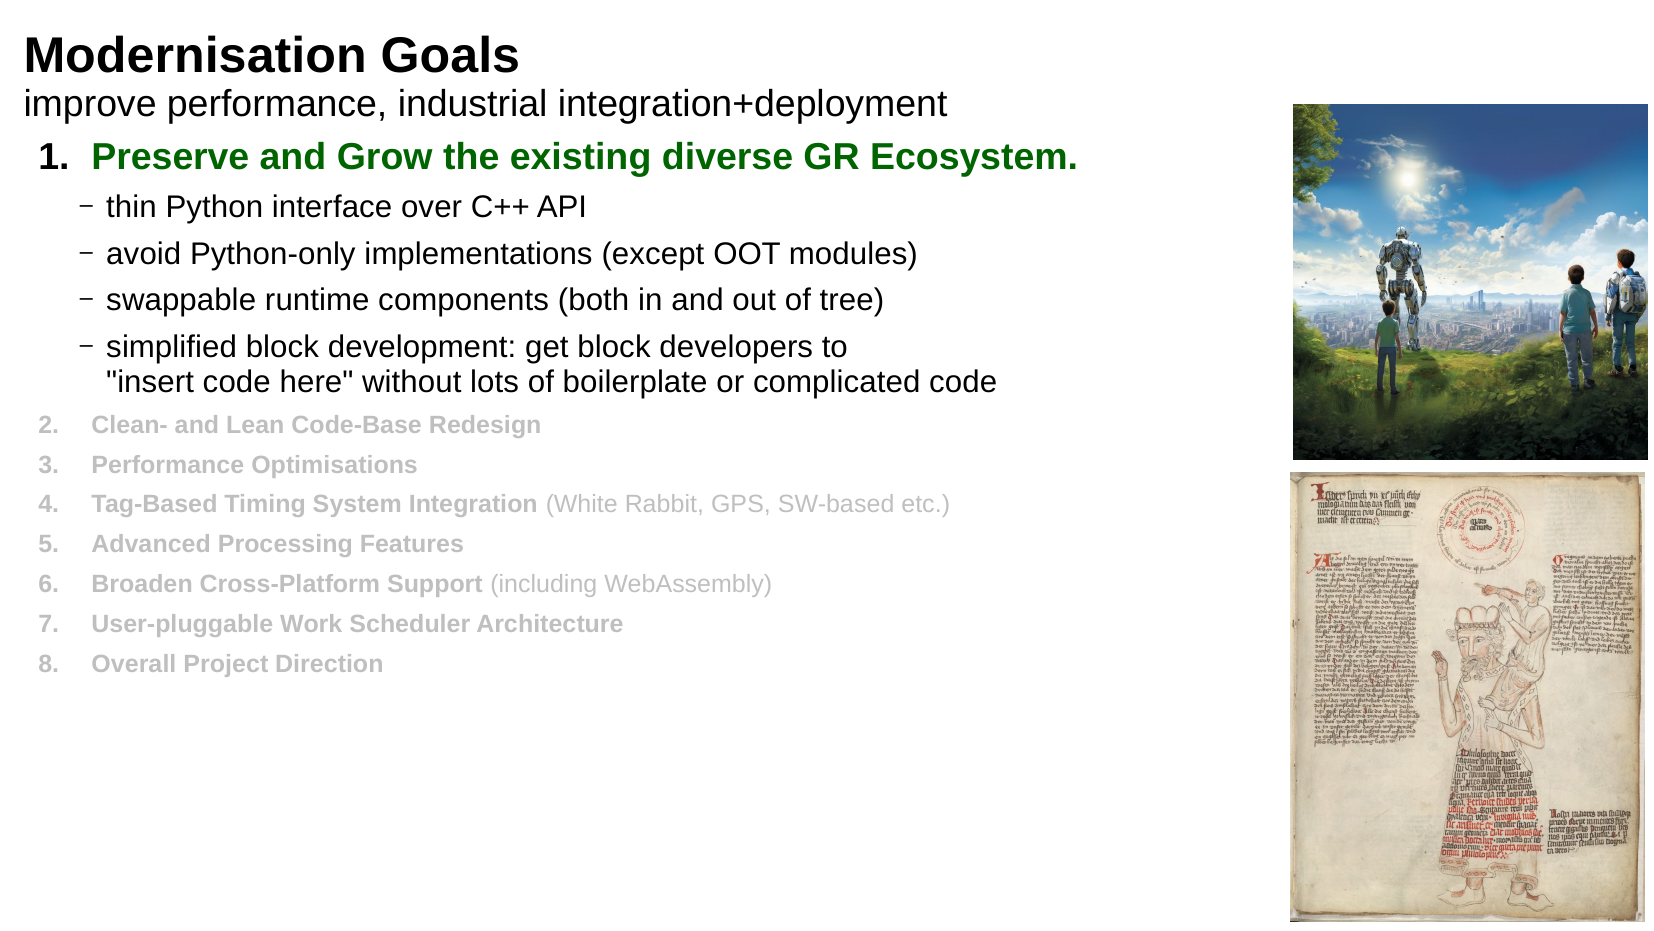

# Modernisation Goals improve performance, industrial integration+deployment
Preserve and Grow the existing diverse GR Ecosystem.
thin Python interface over C++ API
avoid Python-only implementations (except OOT modules)
swappable runtime components (both in and out of tree)
simplified block development: get block developers to
"insert code here" without lots of boilerplate or complicated code
Clean- and Lean Code-Base Redesign
Performance Optimisations
Tag-Based Timing System Integration (White Rabbit, GPS, SW-based etc.)
Advanced Processing Features
Broaden Cross-Platform Support (including WebAssembly)
User-pluggable Work Scheduler Architecture
Overall Project Direction